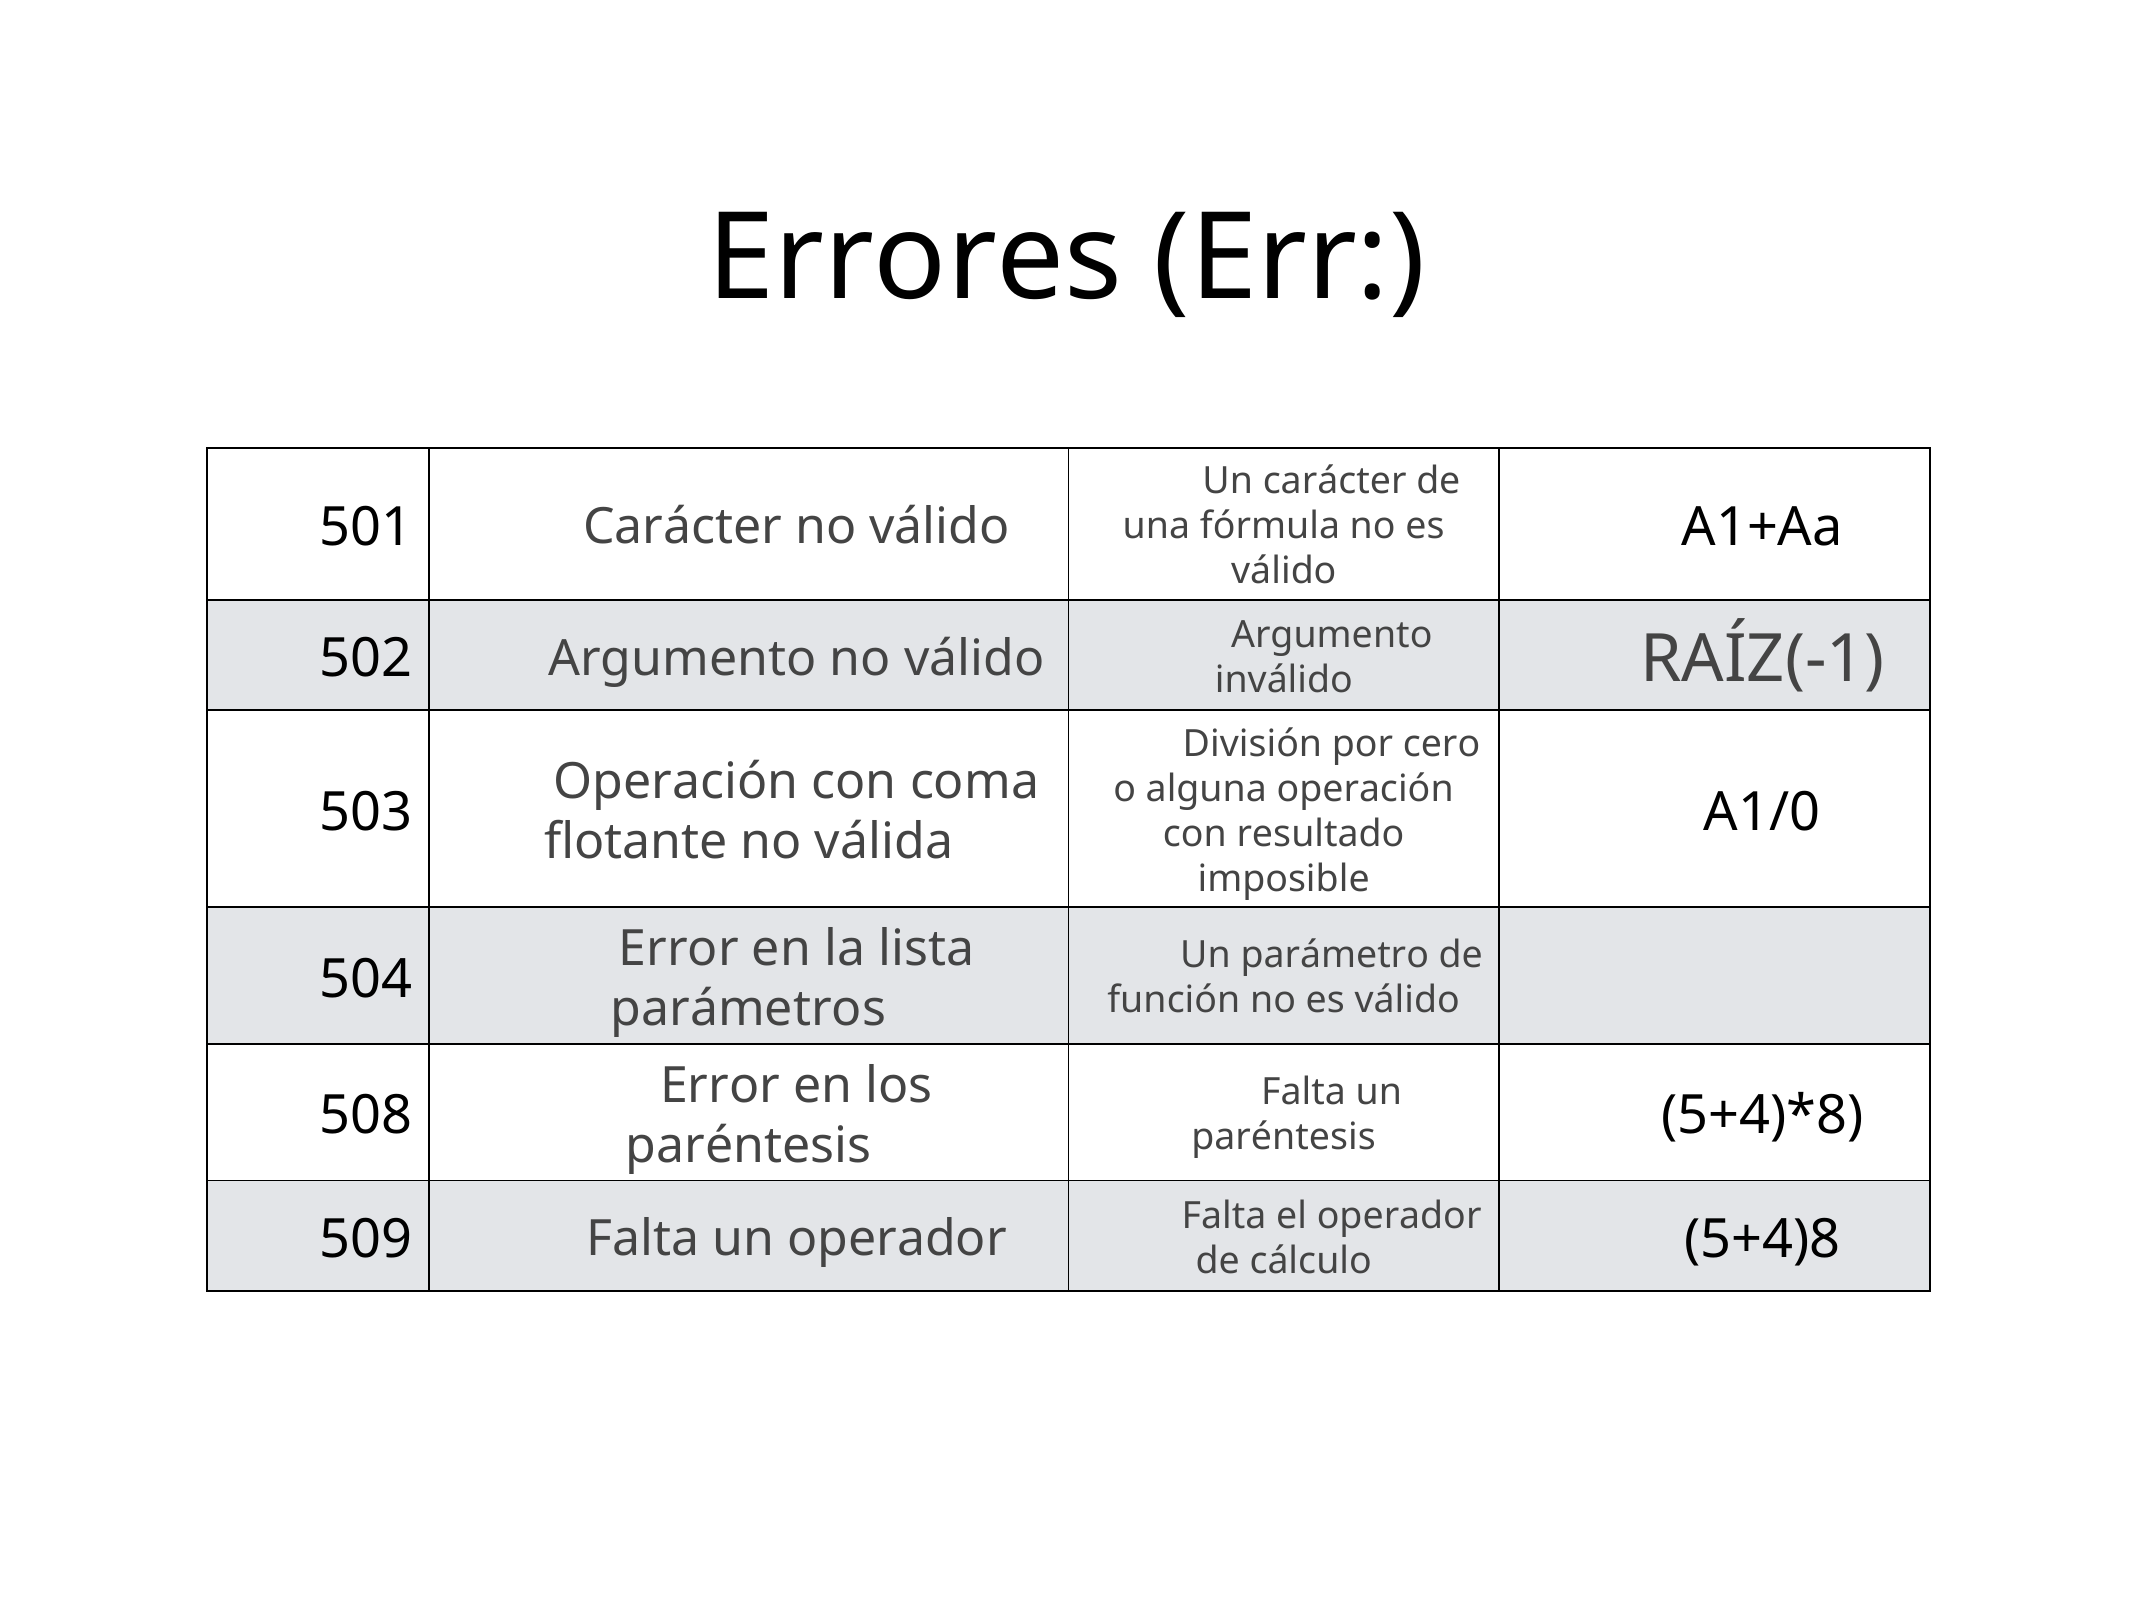

# Errores (Err:)
| 501 | Carácter no válido | Un carácter de una fórmula no es válido | A1+Aa |
| --- | --- | --- | --- |
| 502 | Argumento no válido | Argumento inválido | RAÍZ(-1) |
| 503 | Operación con coma flotante no válida | División por cero o alguna operación con resultado imposible | A1/0 |
| 504 | Error en la lista parámetros | Un parámetro de función no es válido | |
| 508 | Error en los paréntesis | Falta un paréntesis | (5+4)\*8) |
| 509 | Falta un operador | Falta el operador de cálculo | (5+4)8 |